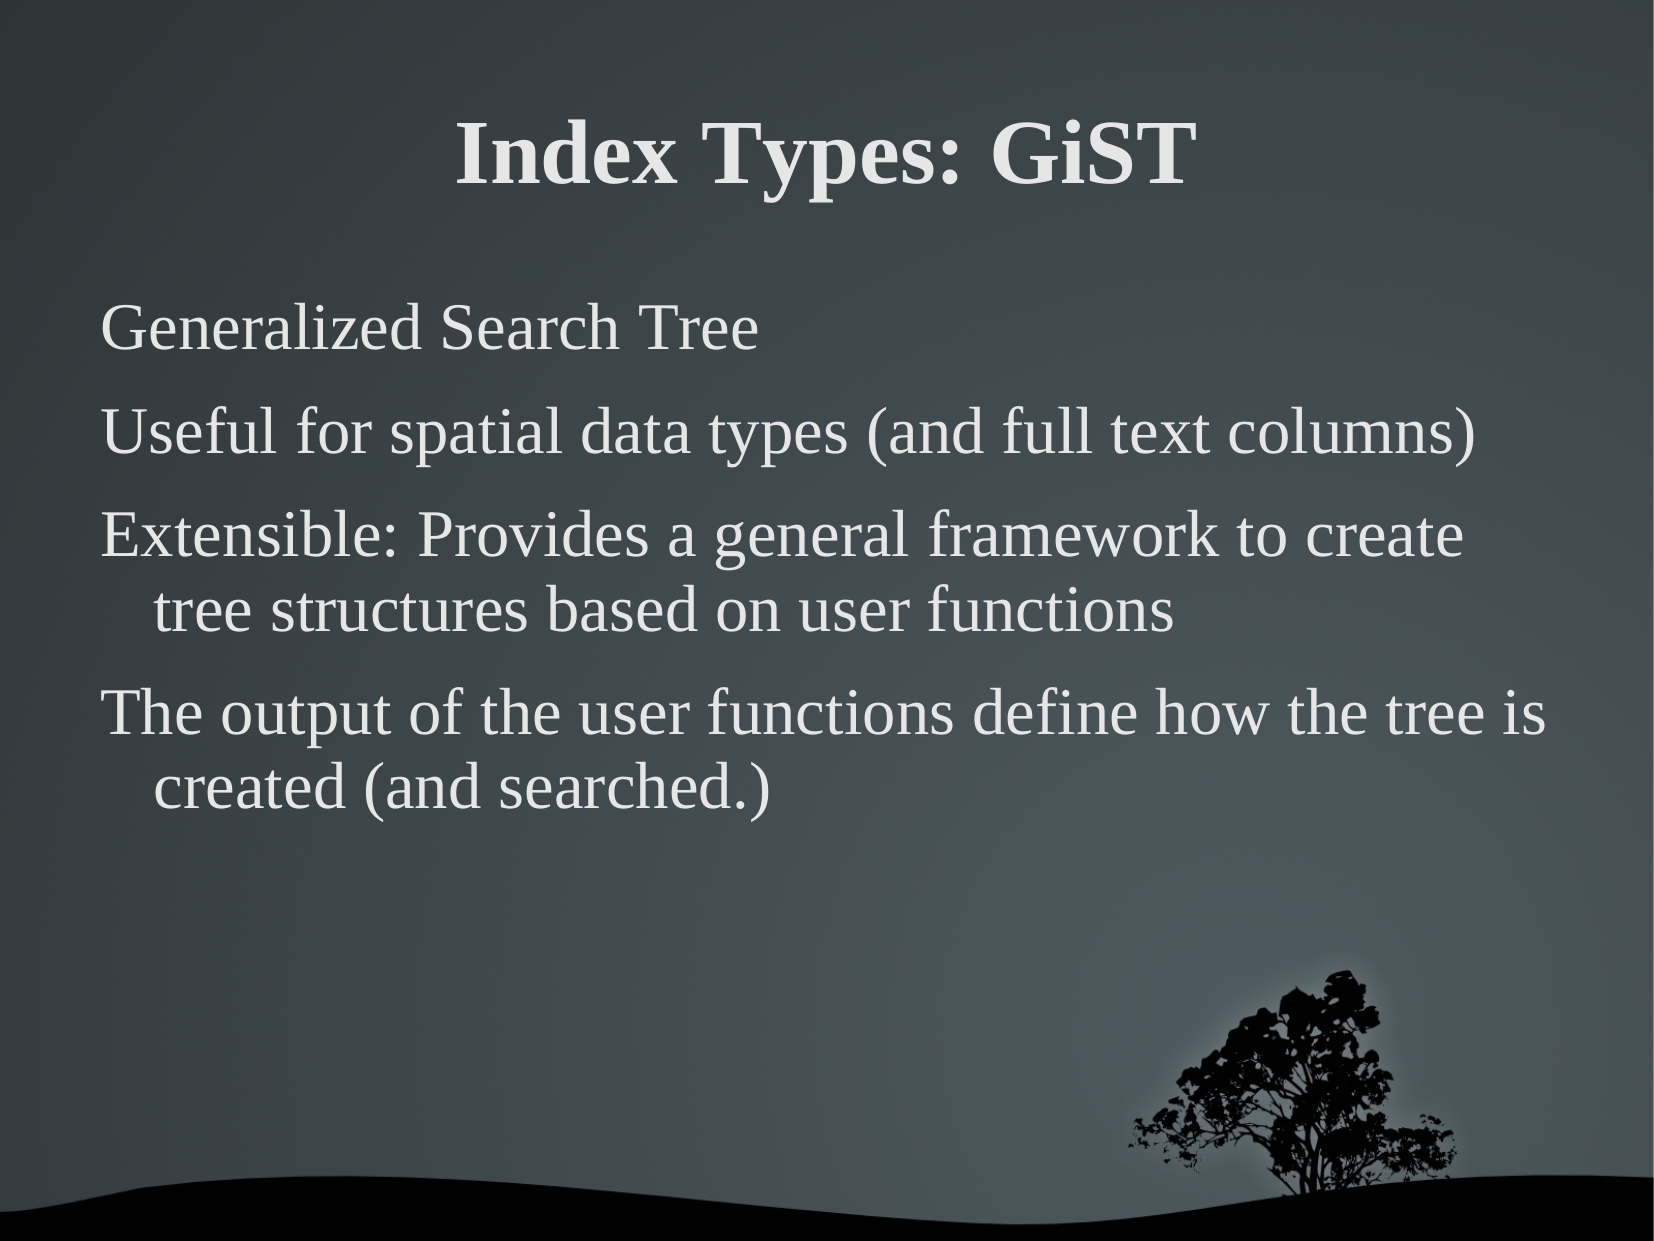

# Index Types: GiST
Generalized Search Tree
Useful for spatial data types (and full text columns)
Extensible: Provides a general framework to create tree structures based on user functions
The output of the user functions define how the tree is created (and searched.)